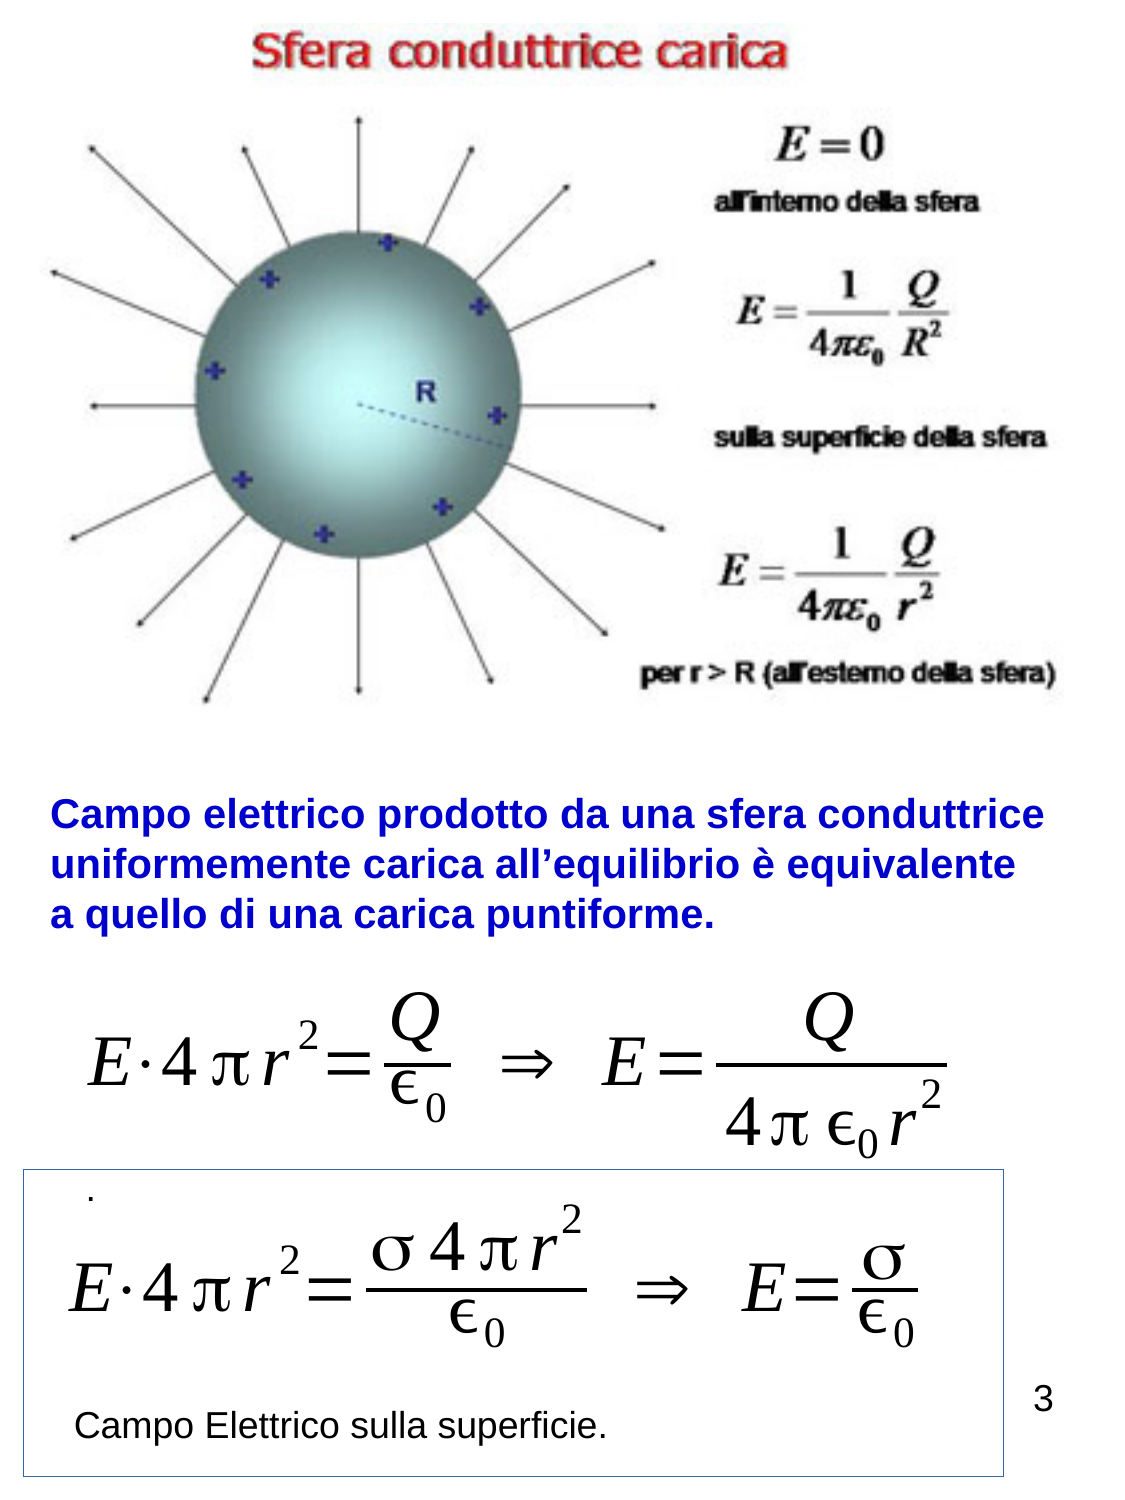

Campo elettrico prodotto da una sfera conduttrice uniformemente carica all’equilibrio è equivalente a quello di una carica puntiforme.
.
P13 Elettrostatica 2
3
Campo Elettrico sulla superficie.